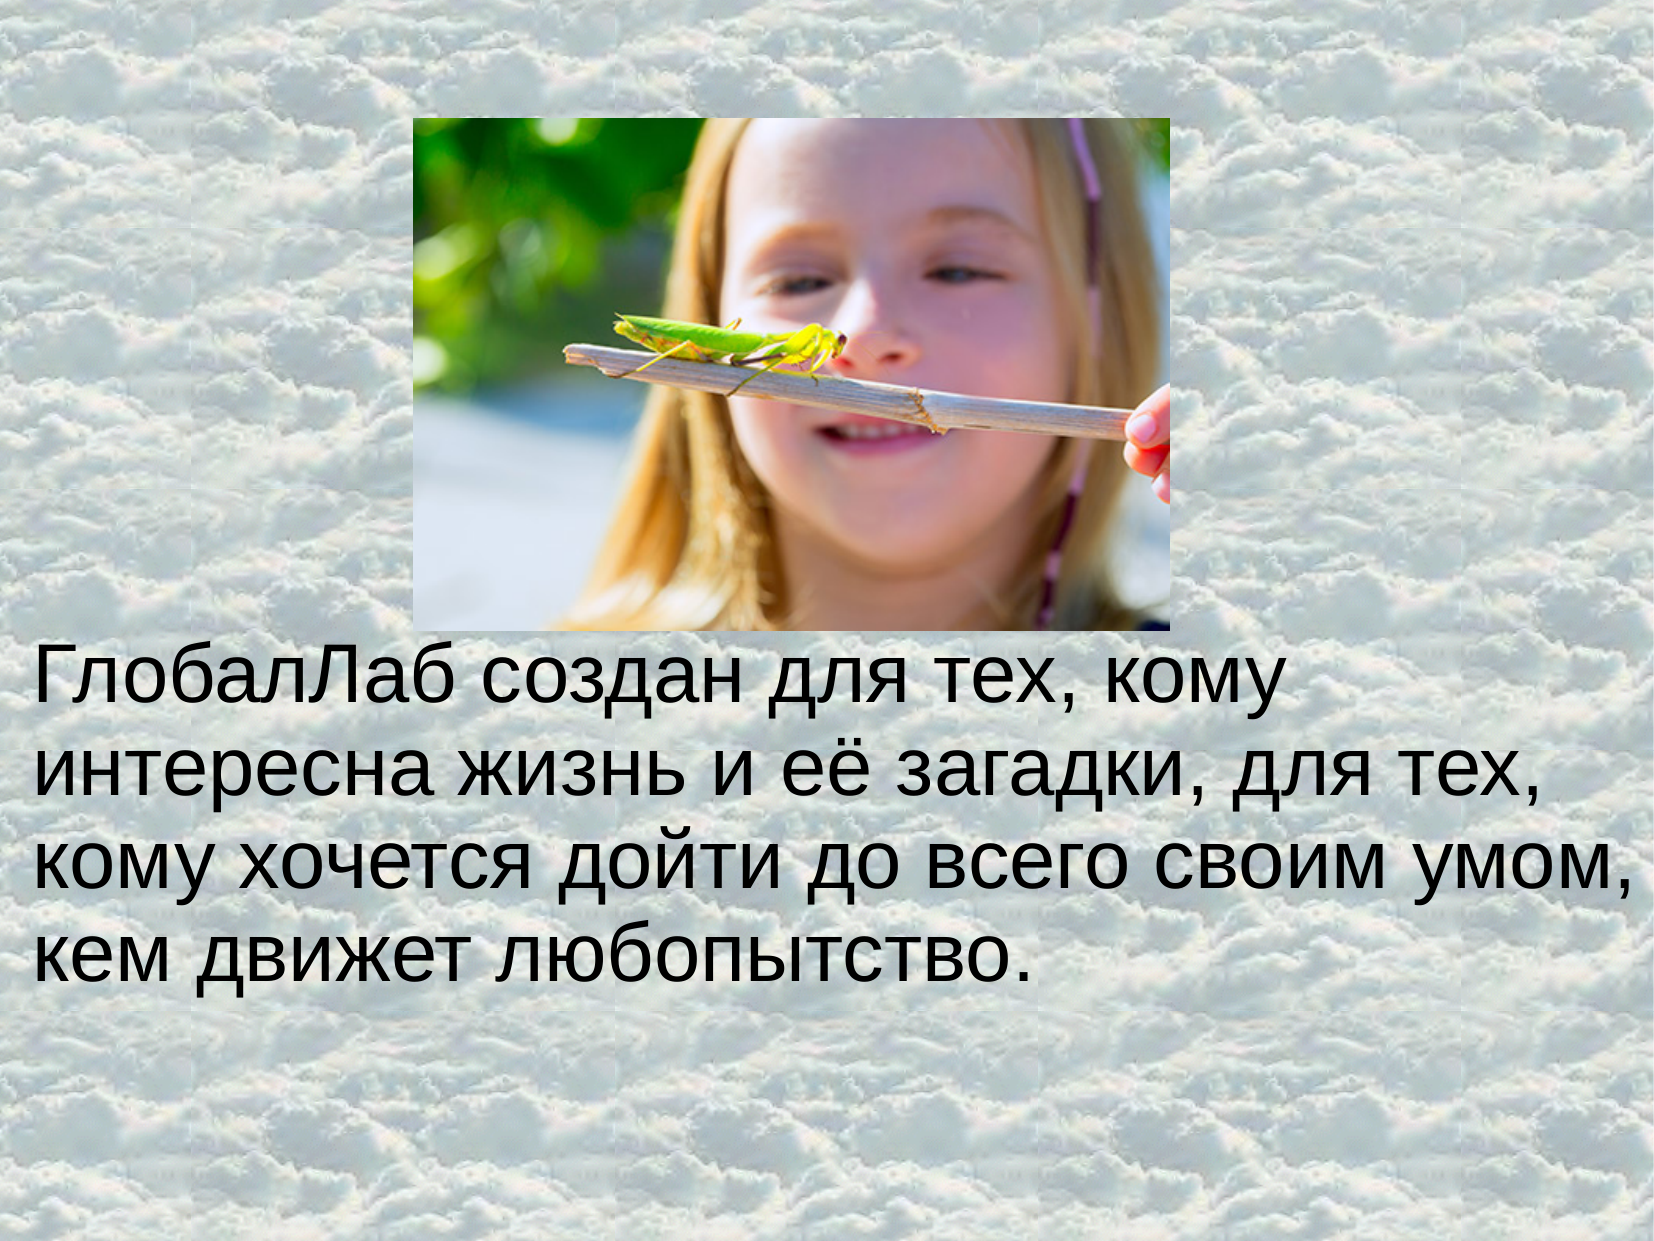

ГлобалЛаб создан для тех, кому интересна жизнь и её загадки, для тех, кому хочется дойти до всего своим умом, кем движет любопытство.